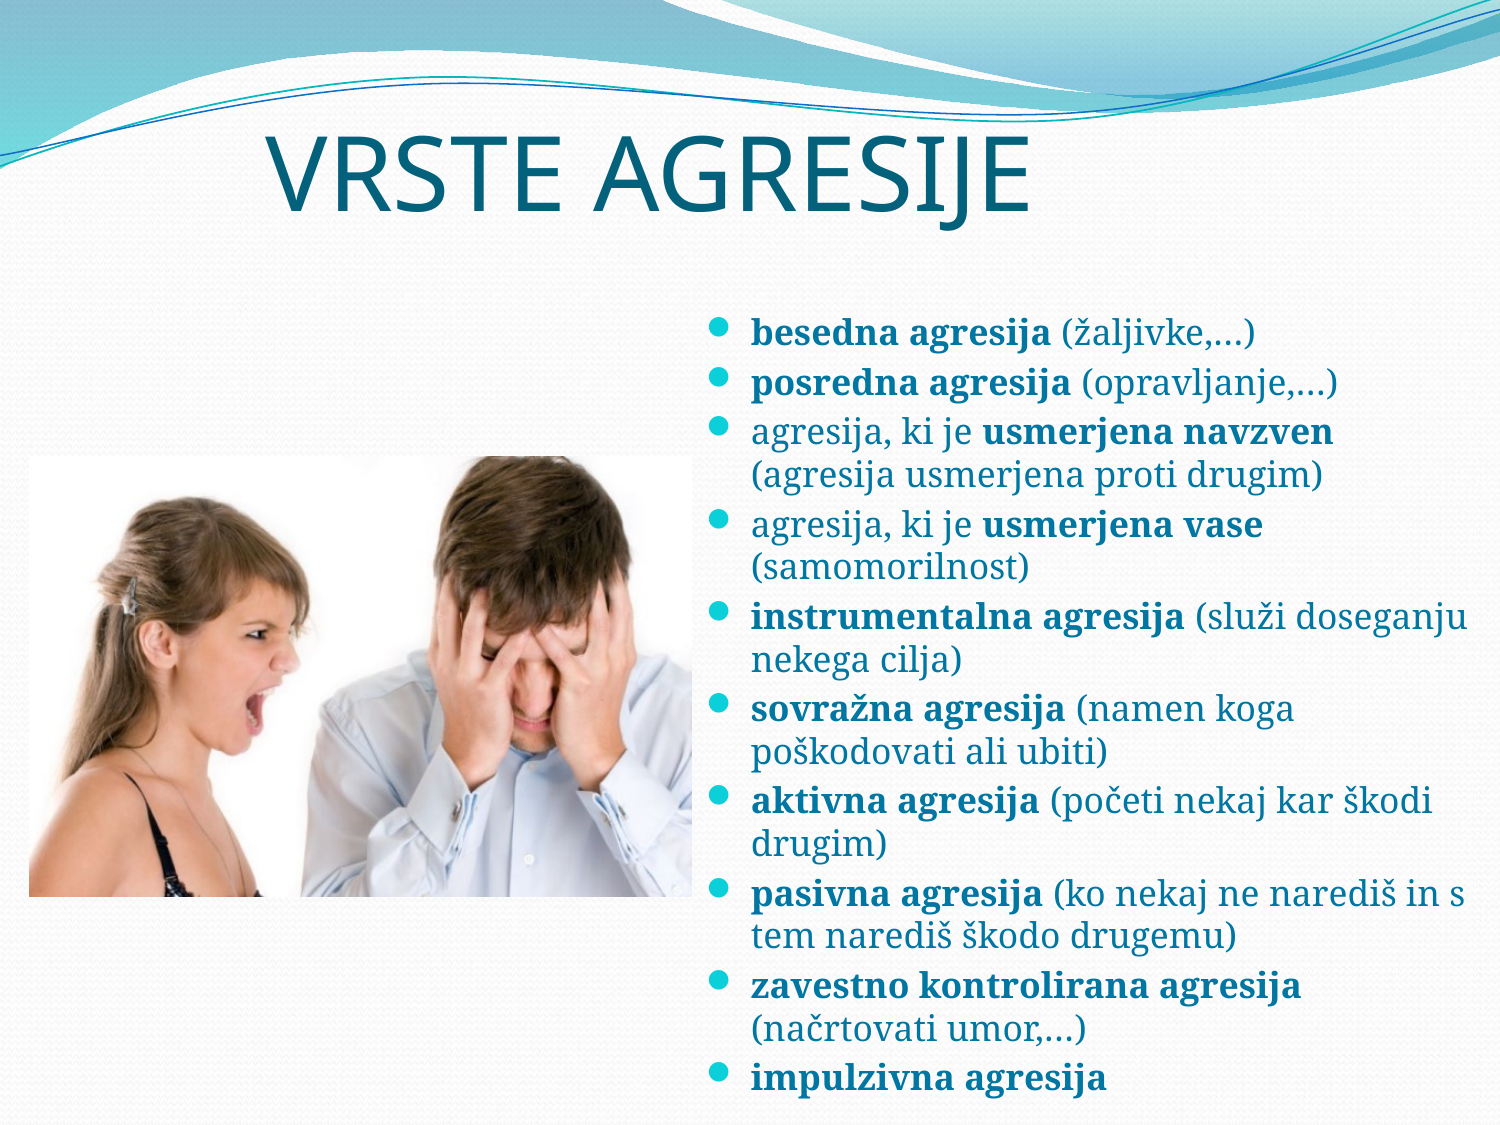

# VRSTE AGRESIJE
besedna agresija (žaljivke,…)
posredna agresija (opravljanje,…)
agresija, ki je usmerjena navzven (agresija usmerjena proti drugim)
agresija, ki je usmerjena vase (samomorilnost)
instrumentalna agresija (služi doseganju nekega cilja)
sovražna agresija (namen koga poškodovati ali ubiti)
aktivna agresija (početi nekaj kar škodi drugim)
pasivna agresija (ko nekaj ne narediš in s tem narediš škodo drugemu)
zavestno kontrolirana agresija (načrtovati umor,…)
impulzivna agresija